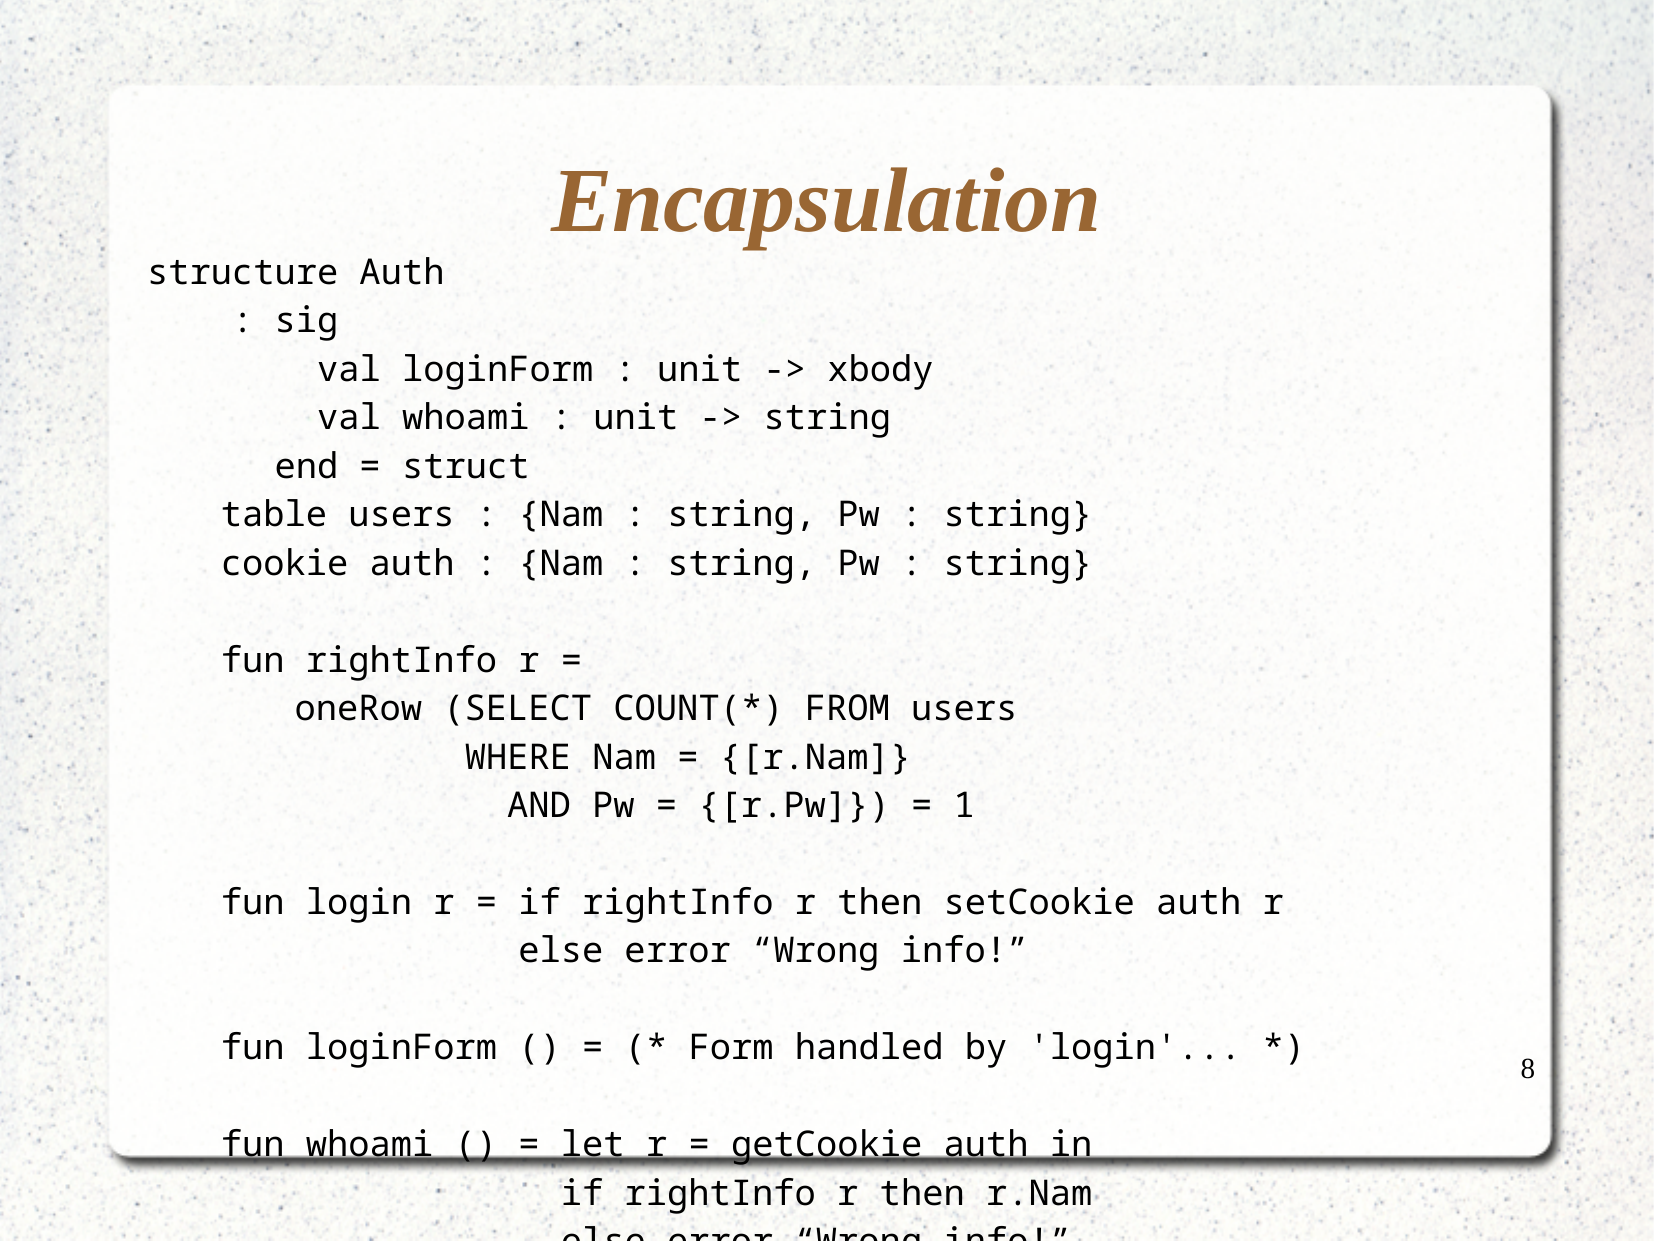

# Encapsulation
structure Auth
 : sig
 val loginForm : unit -> xbody
 val whoami : unit -> string
 end = struct
	table users : {Nam : string, Pw : string}
	cookie auth : {Nam : string, Pw : string}
	fun rightInfo r =
		oneRow (SELECT COUNT(*) FROM users
		 WHERE Nam = {[r.Nam]}
		 AND Pw = {[r.Pw]}) = 1
	fun login r = if rightInfo r then setCookie auth r
	 else error “Wrong info!”
	fun loginForm () = (* Form handled by 'login'... *)
	fun whoami () = let r = getCookie auth in
	 if rightInfo r then r.Nam
	 else error “Wrong info!”
end
8